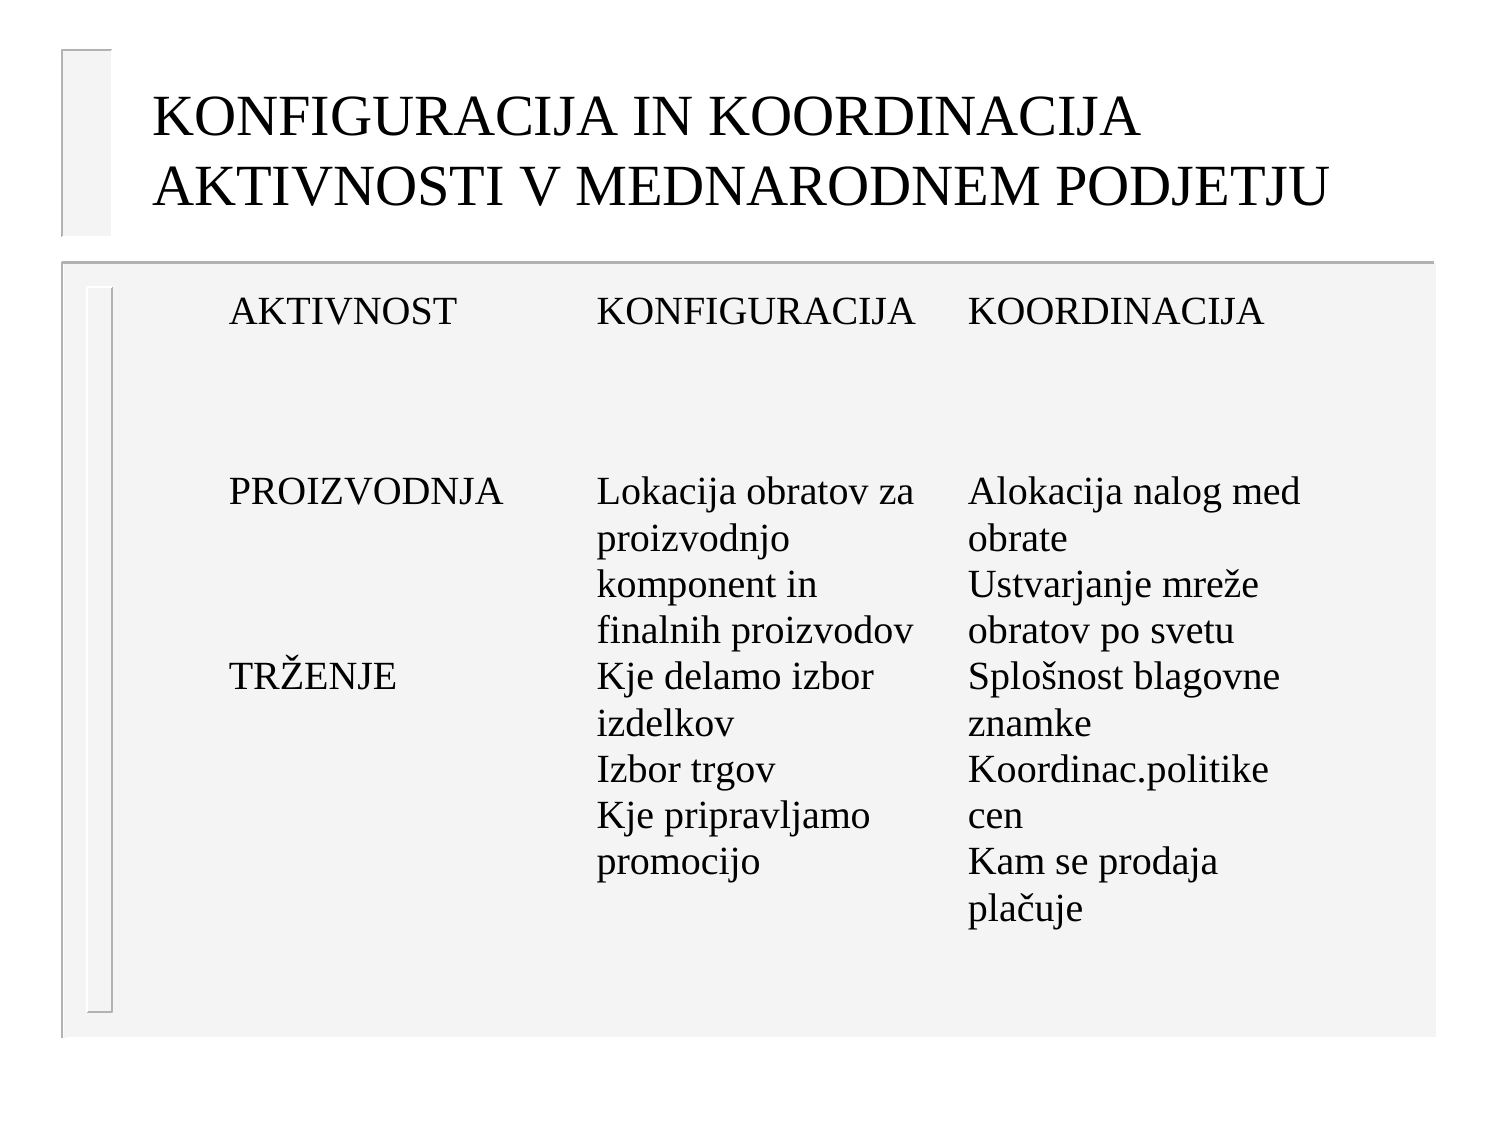

# KONFIGURACIJA IN KOORDINACIJA AKTIVNOSTI V MEDNARODNEM PODJETJU